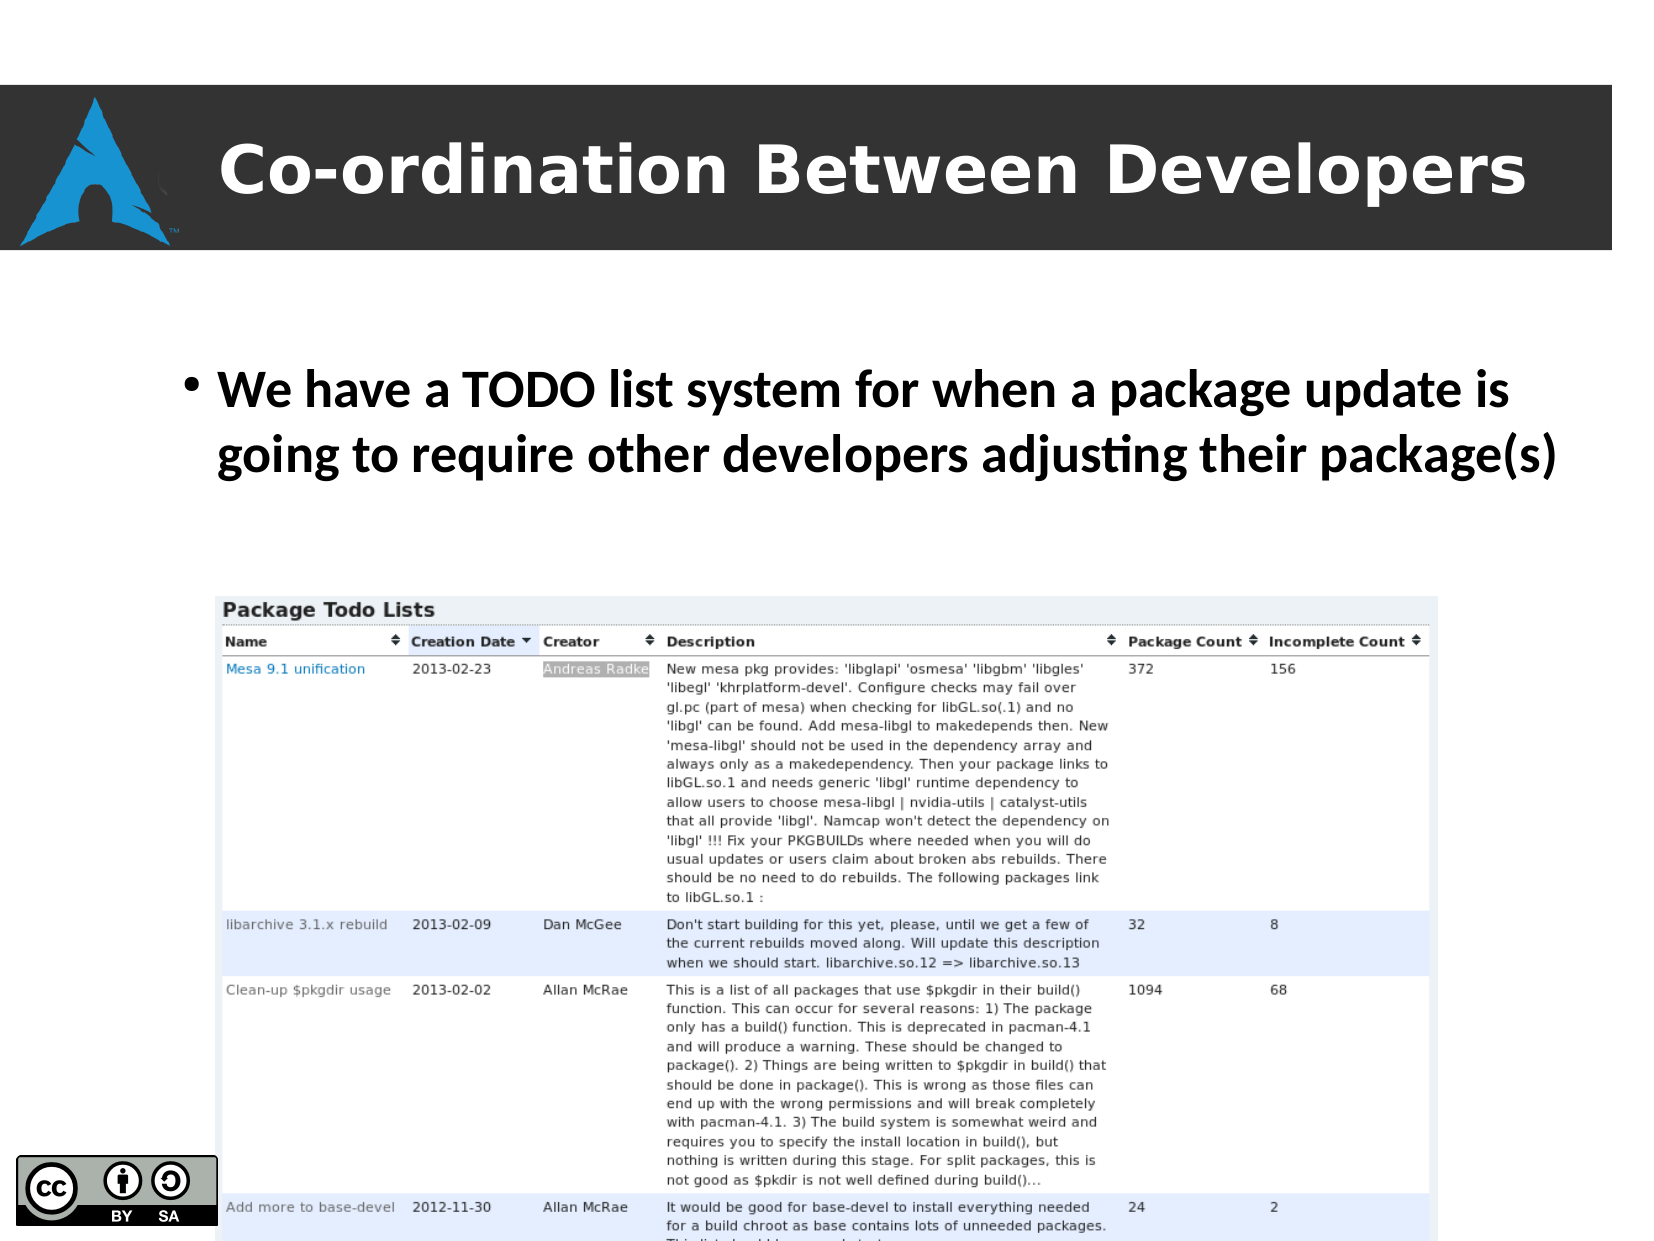

Co-ordination Between Developers
#
We have a TODO list system for when a package update is going to require other developers adjusting their package(s)